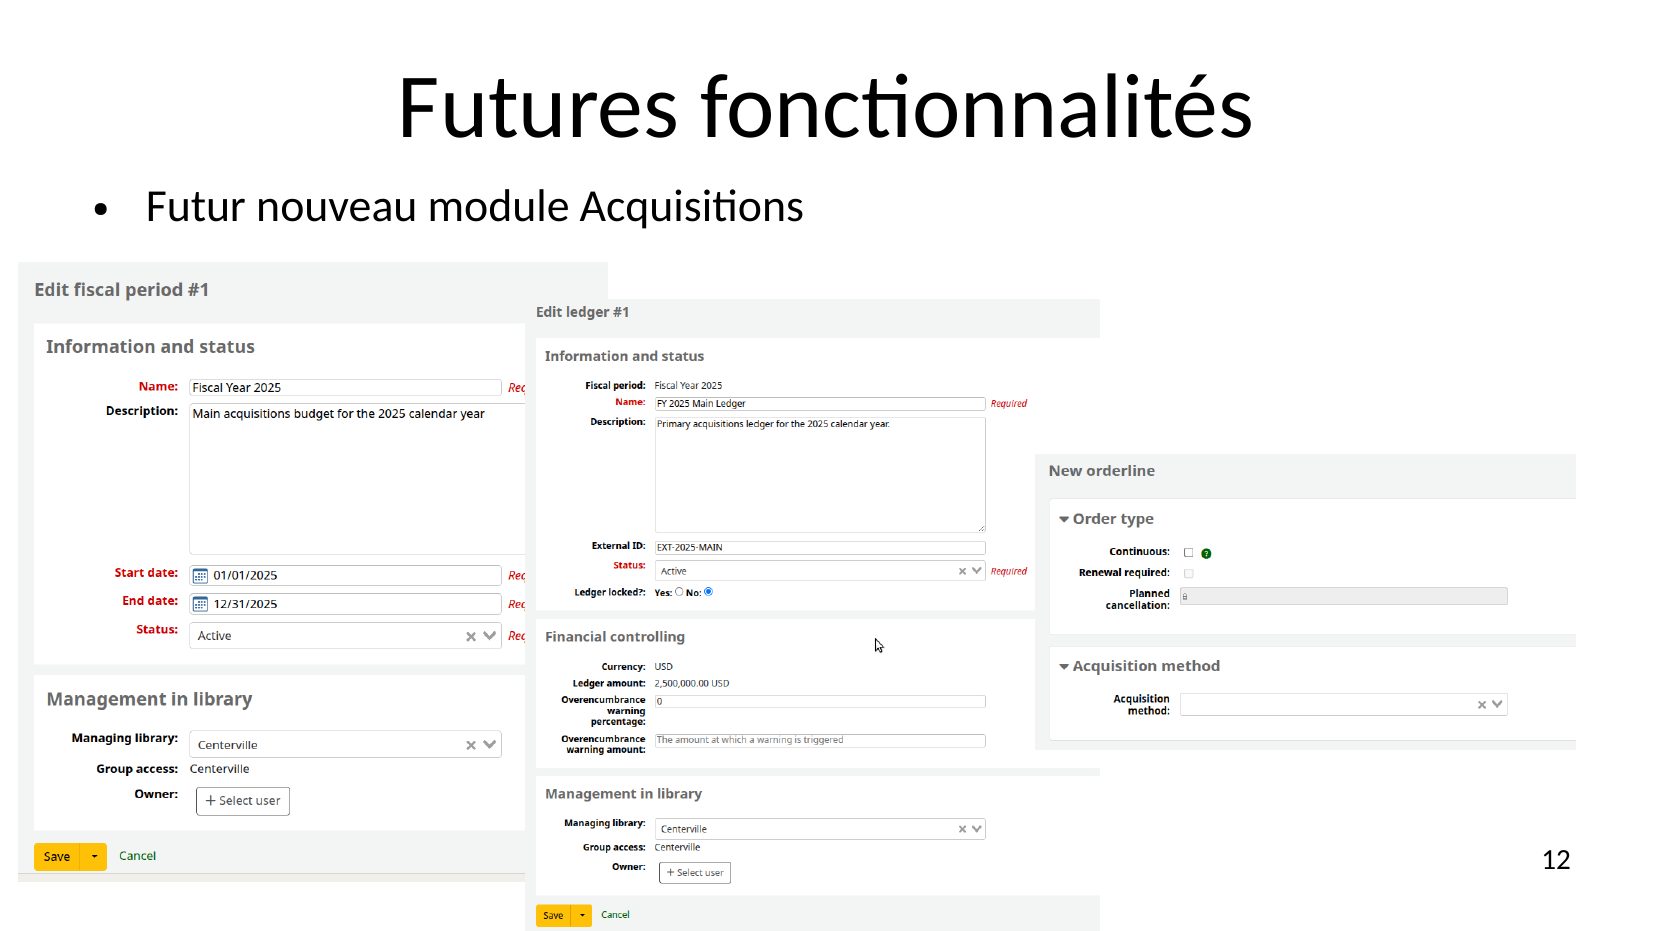

# Futures fonctionnalités
Futur nouveau module Acquisitions
Symposium Koha 2026, Brest
12